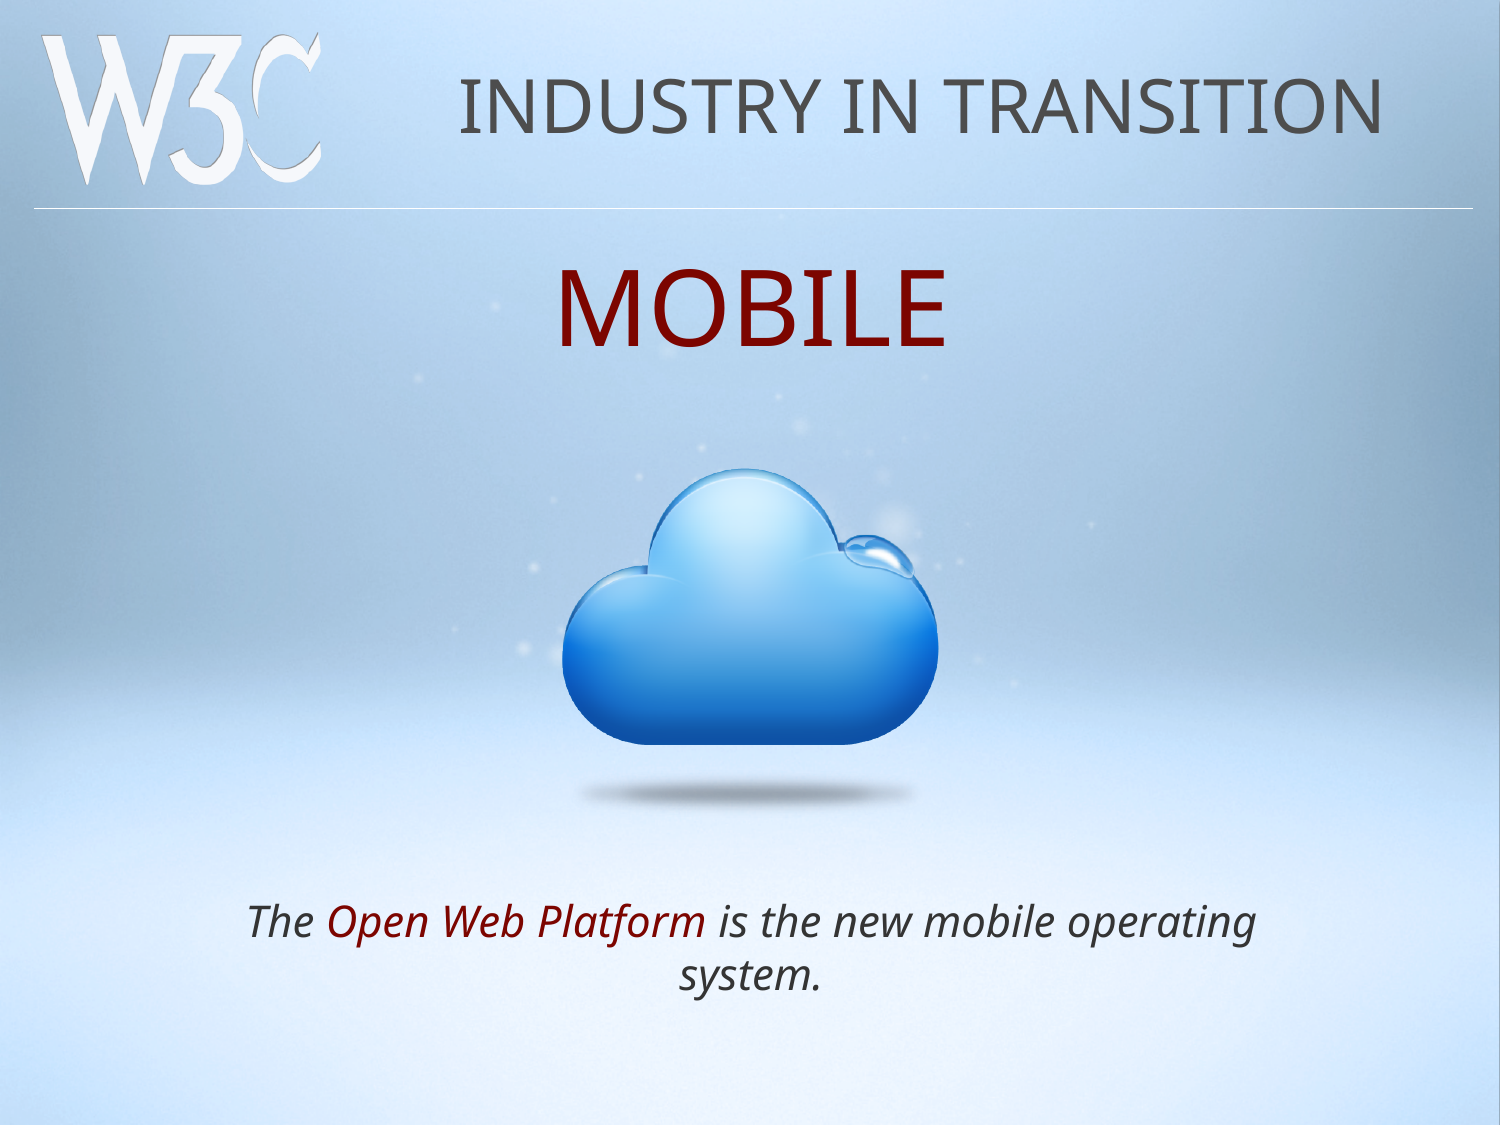

INDUSTRY IN TRANSITION
# MOBILE
The Open Web Platform is the new mobile operating system.